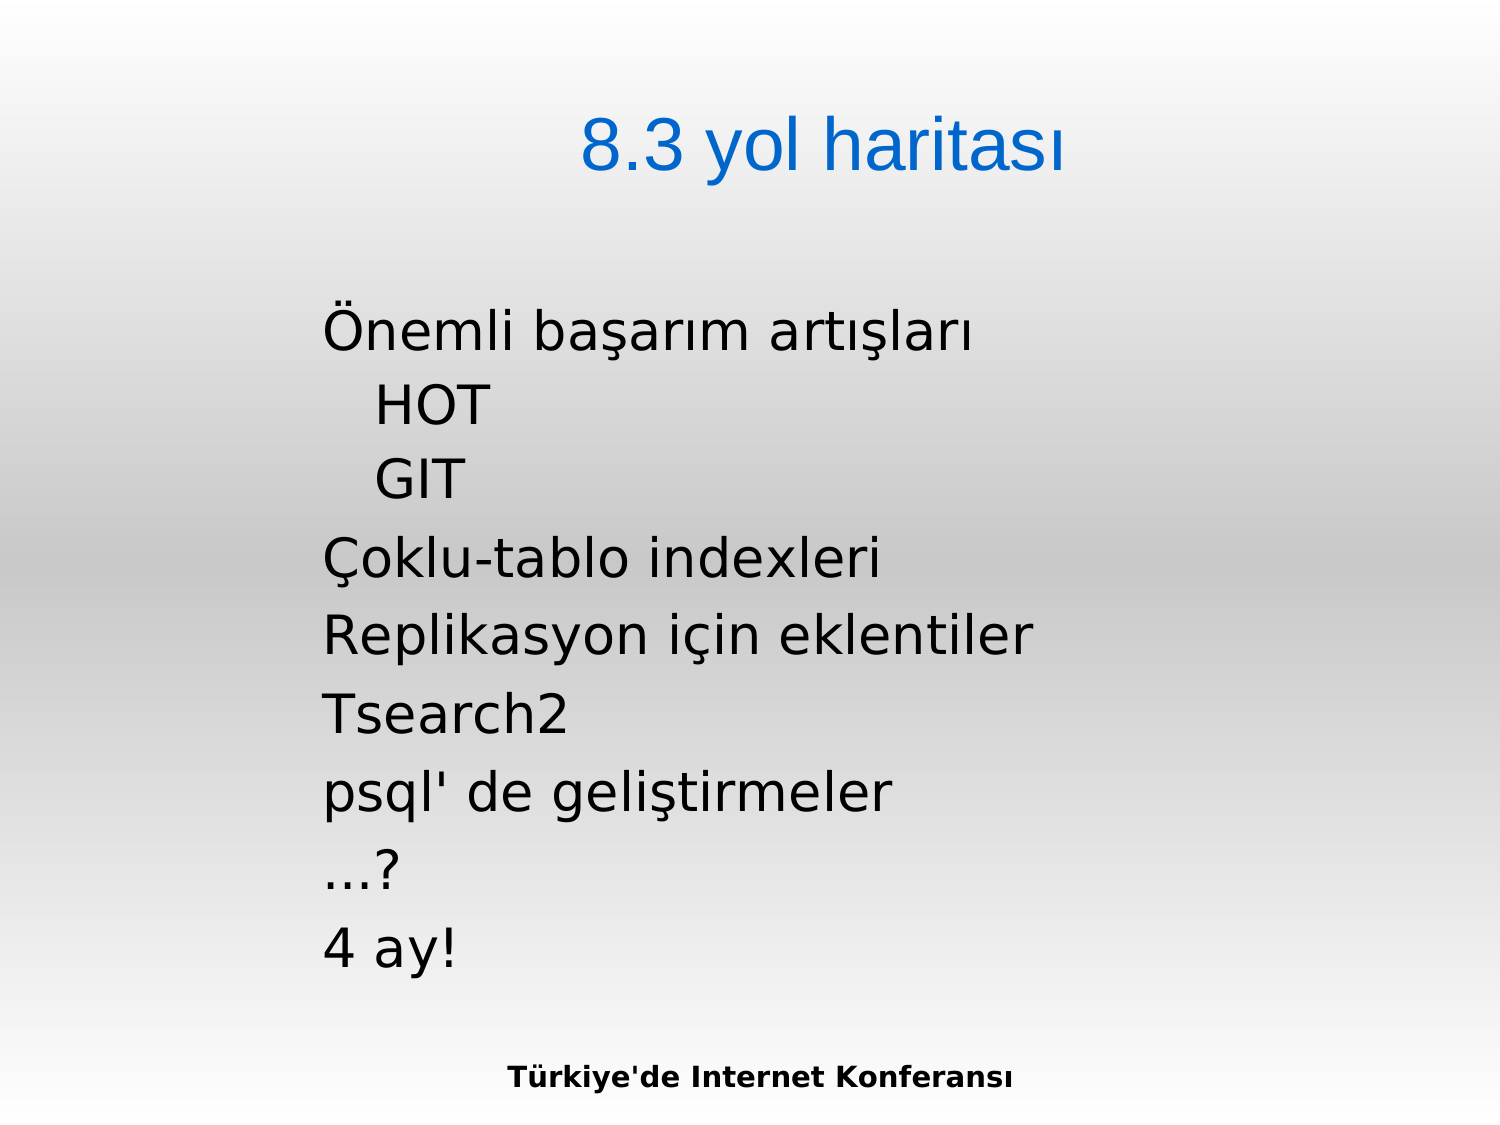

# 8.3 yol haritası
Önemli başarım artışları
HOT
GIT
Çoklu-tablo indexleri
Replikasyon için eklentiler
Tsearch2
psql' de geliştirmeler
...?
4 ay!